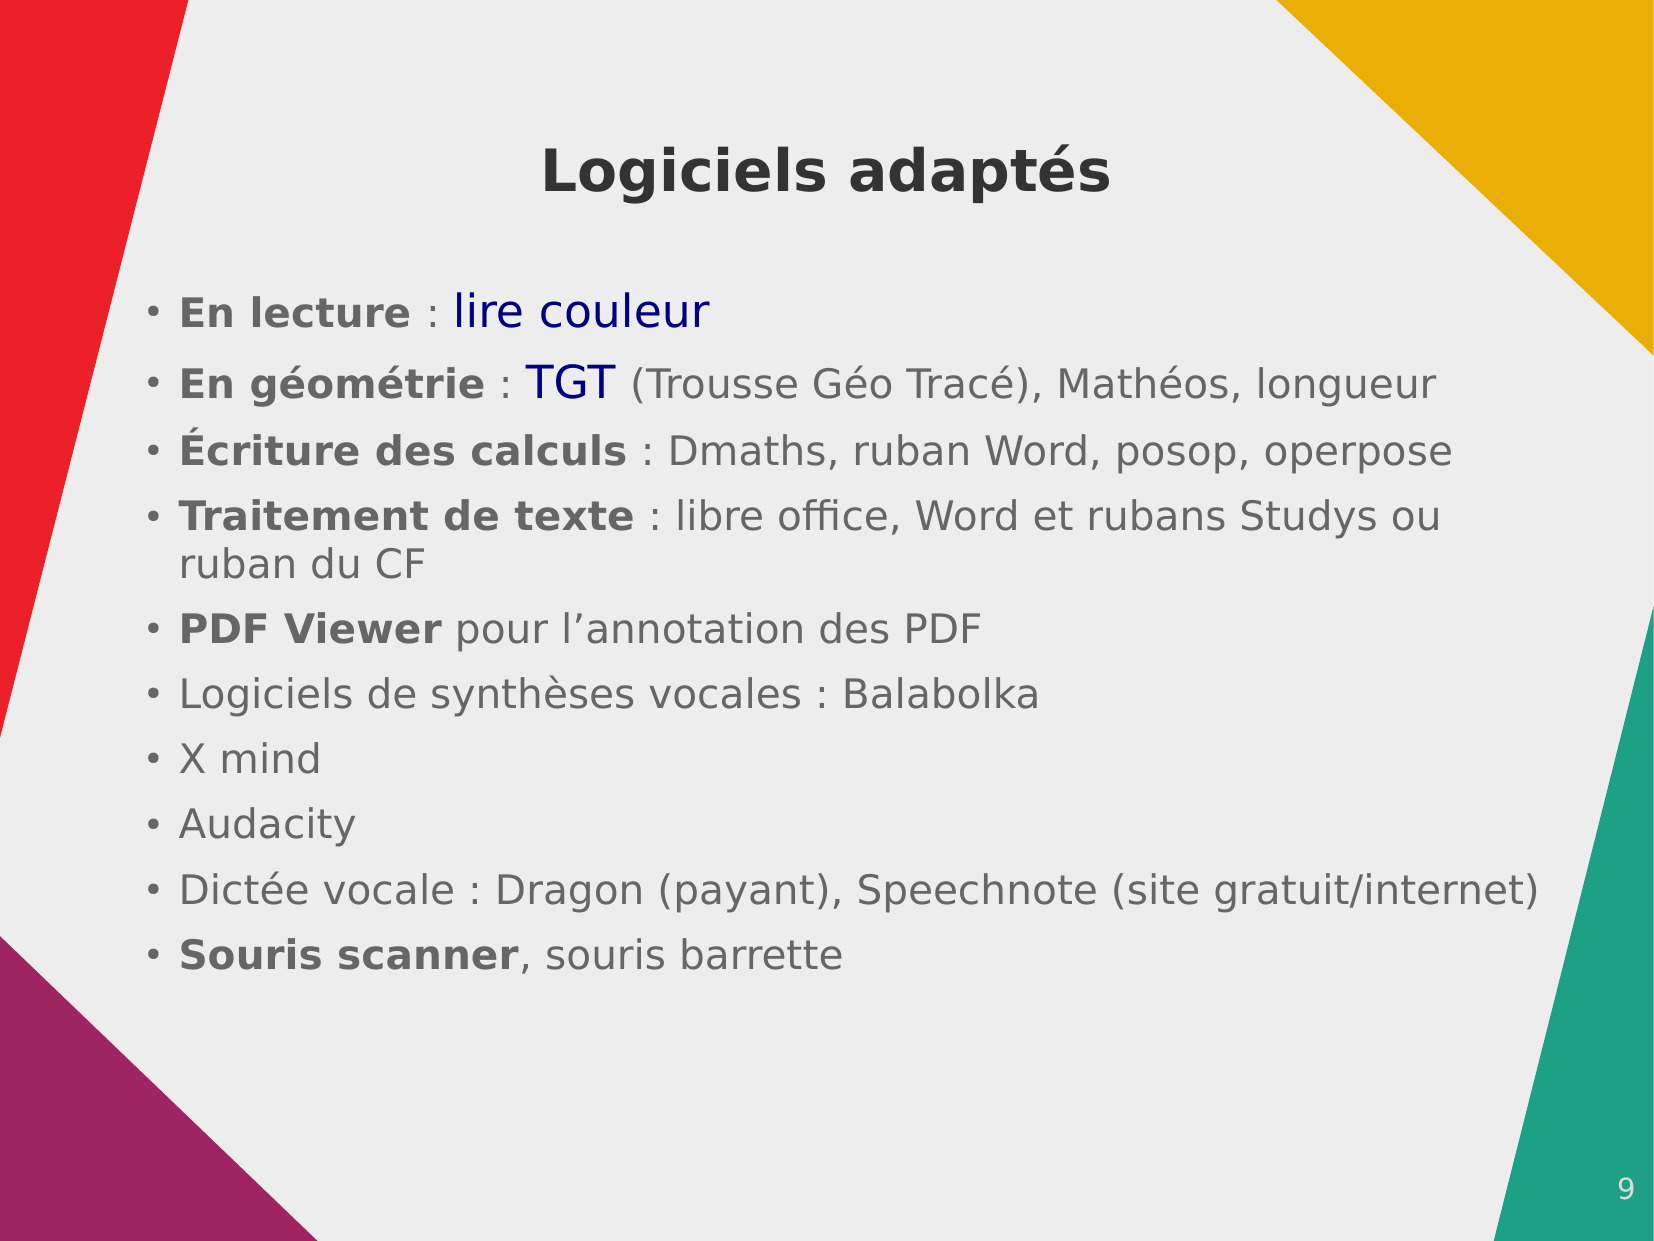

# Logiciels adaptés
En lecture : lire couleur
En géométrie : TGT (Trousse Géo Tracé), Mathéos, longueur
Écriture des calculs : Dmaths, ruban Word, posop, operpose
Traitement de texte : libre office, Word et rubans Studys ou ruban du CF
PDF Viewer pour l’annotation des PDF
Logiciels de synthèses vocales : Balabolka
X mind
Audacity
Dictée vocale : Dragon (payant), Speechnote (site gratuit/internet)
Souris scanner, souris barrette
9